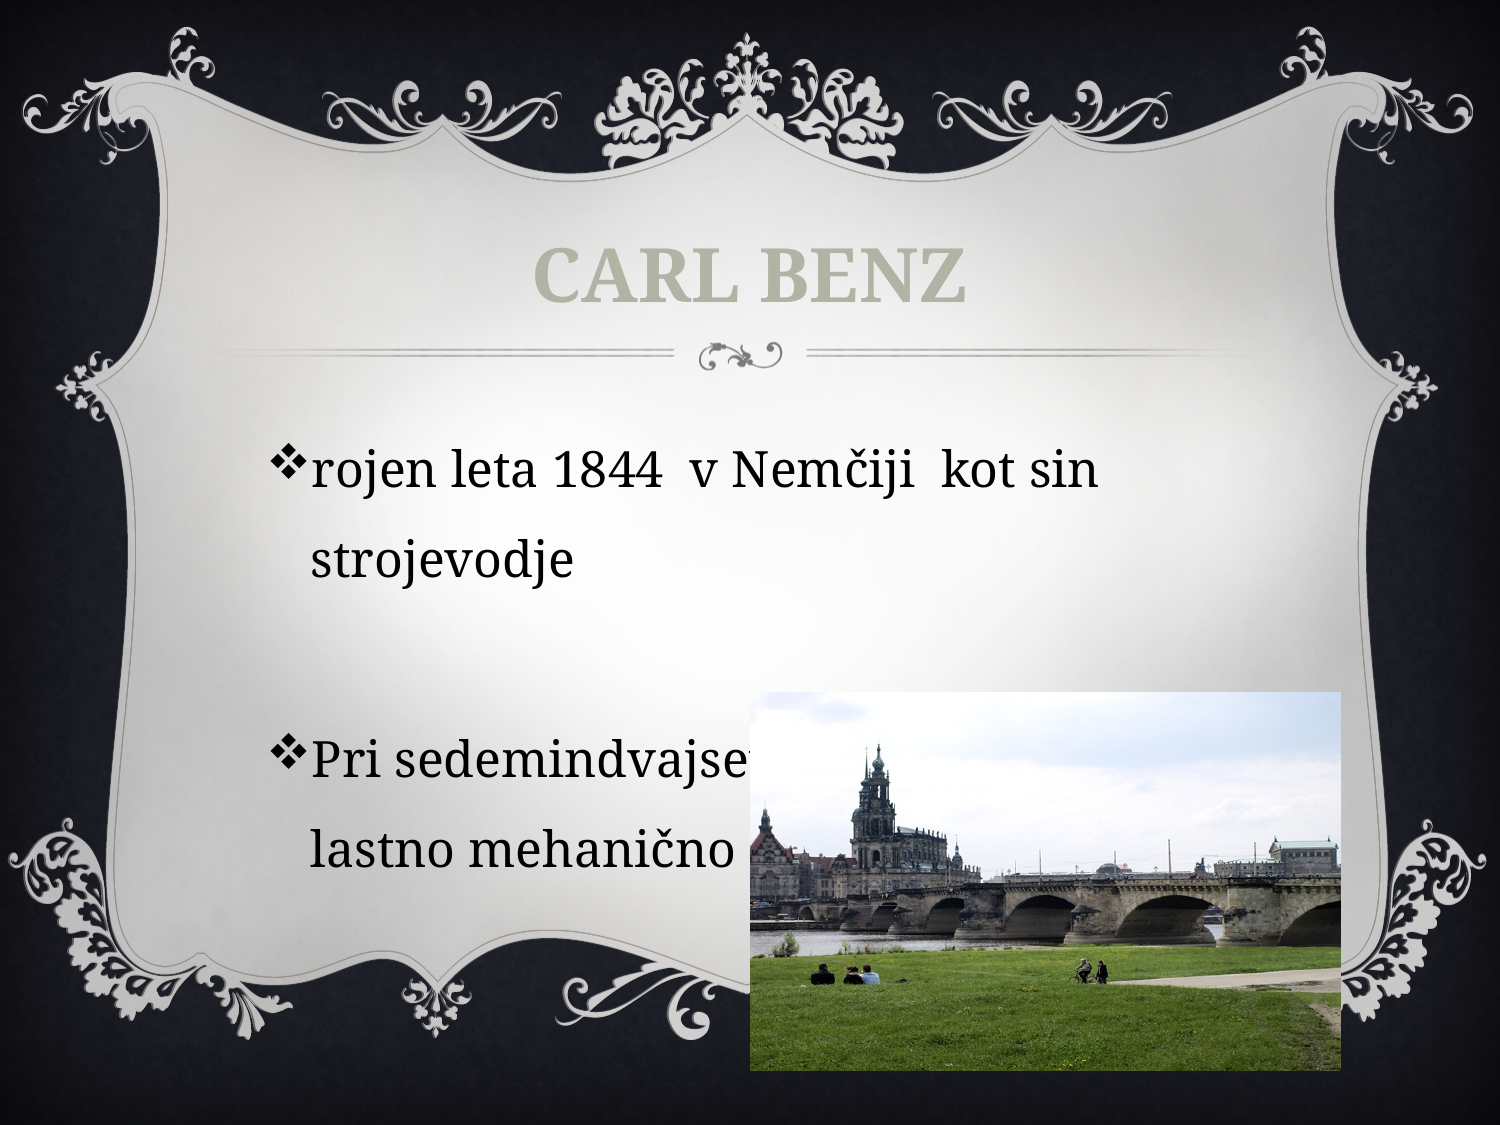

# Carl benz
rojen leta 1844 v Nemčiji kot sin strojevodje
Pri sedemindvajsetih letih ustanovil lastno mehanično delavnico